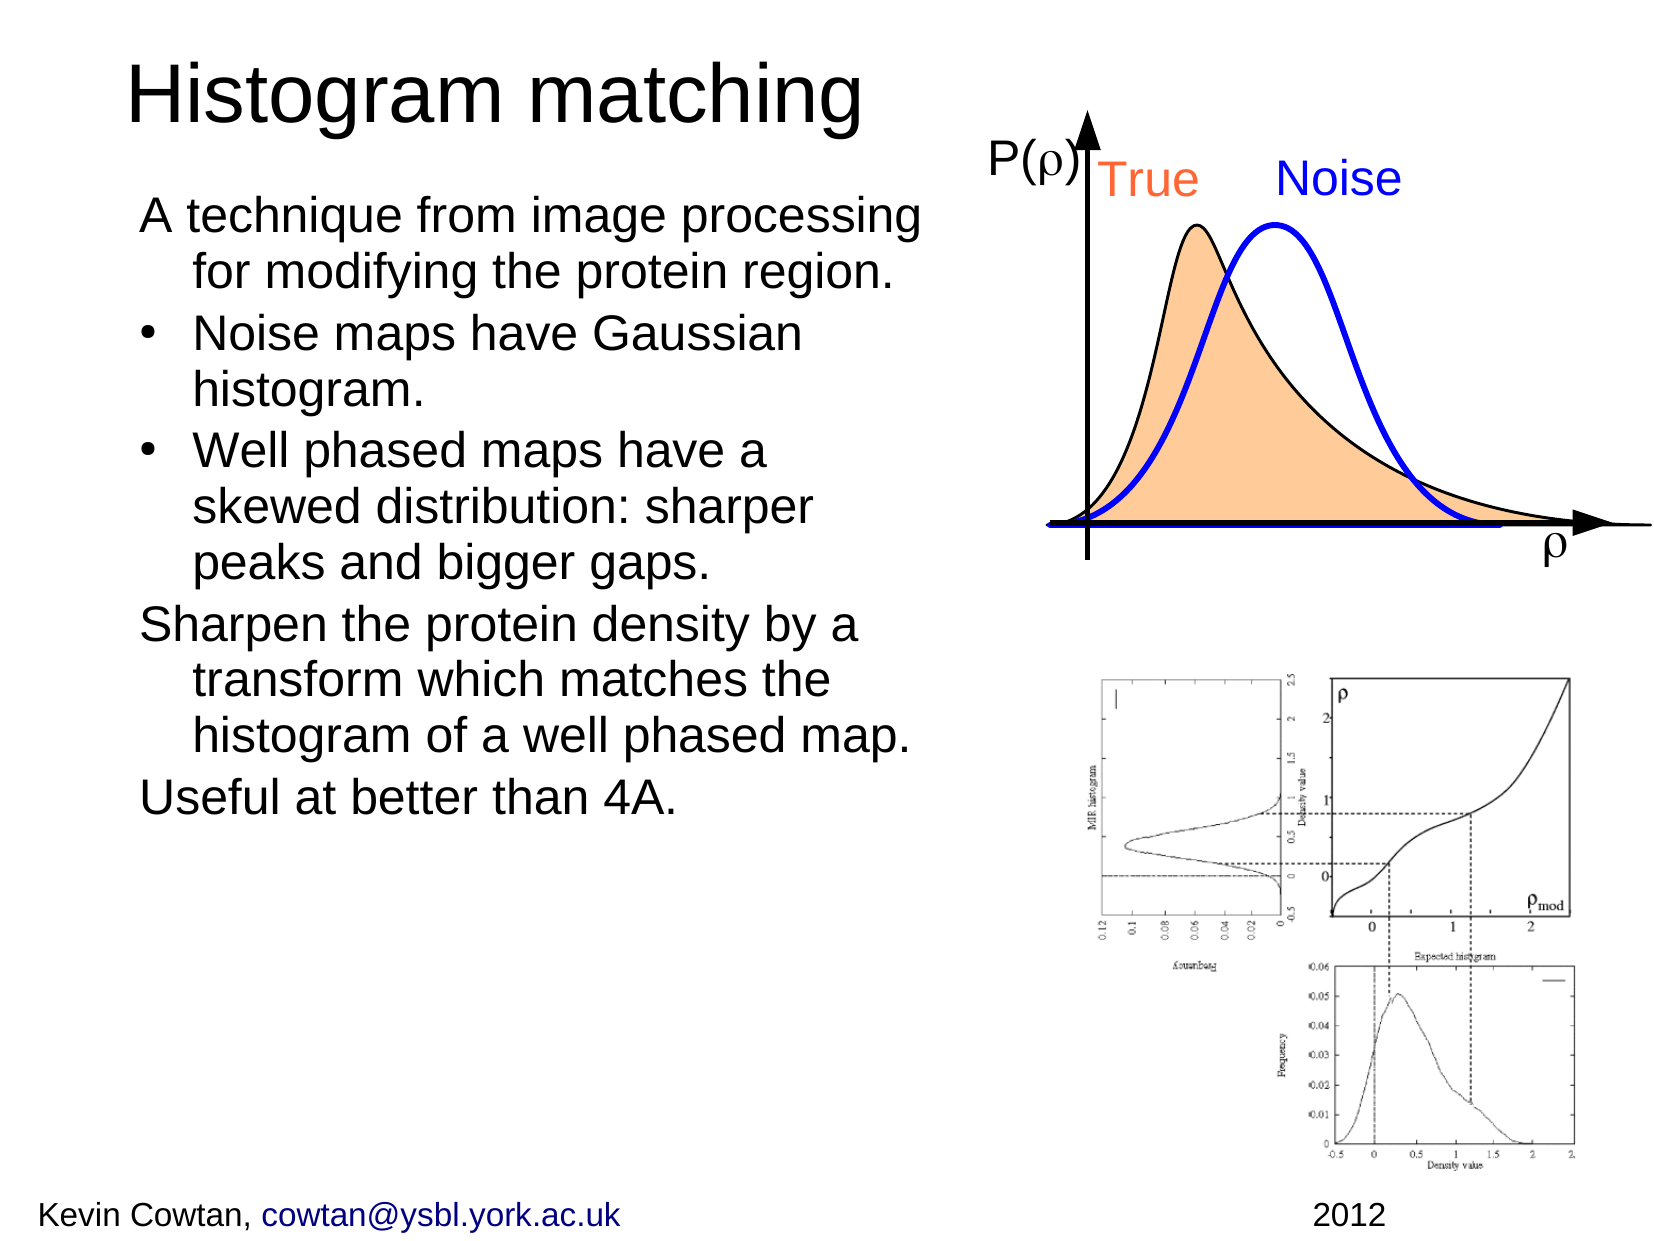

# Histogram matching
P(r)
Noise
True
A technique from image processing for modifying the protein region.
Noise maps have Gaussian histogram.
Well phased maps have a skewed distribution: sharper peaks and bigger gaps.
Sharpen the protein density by a transform which matches the histogram of a well phased map.
Useful at better than 4A.
r